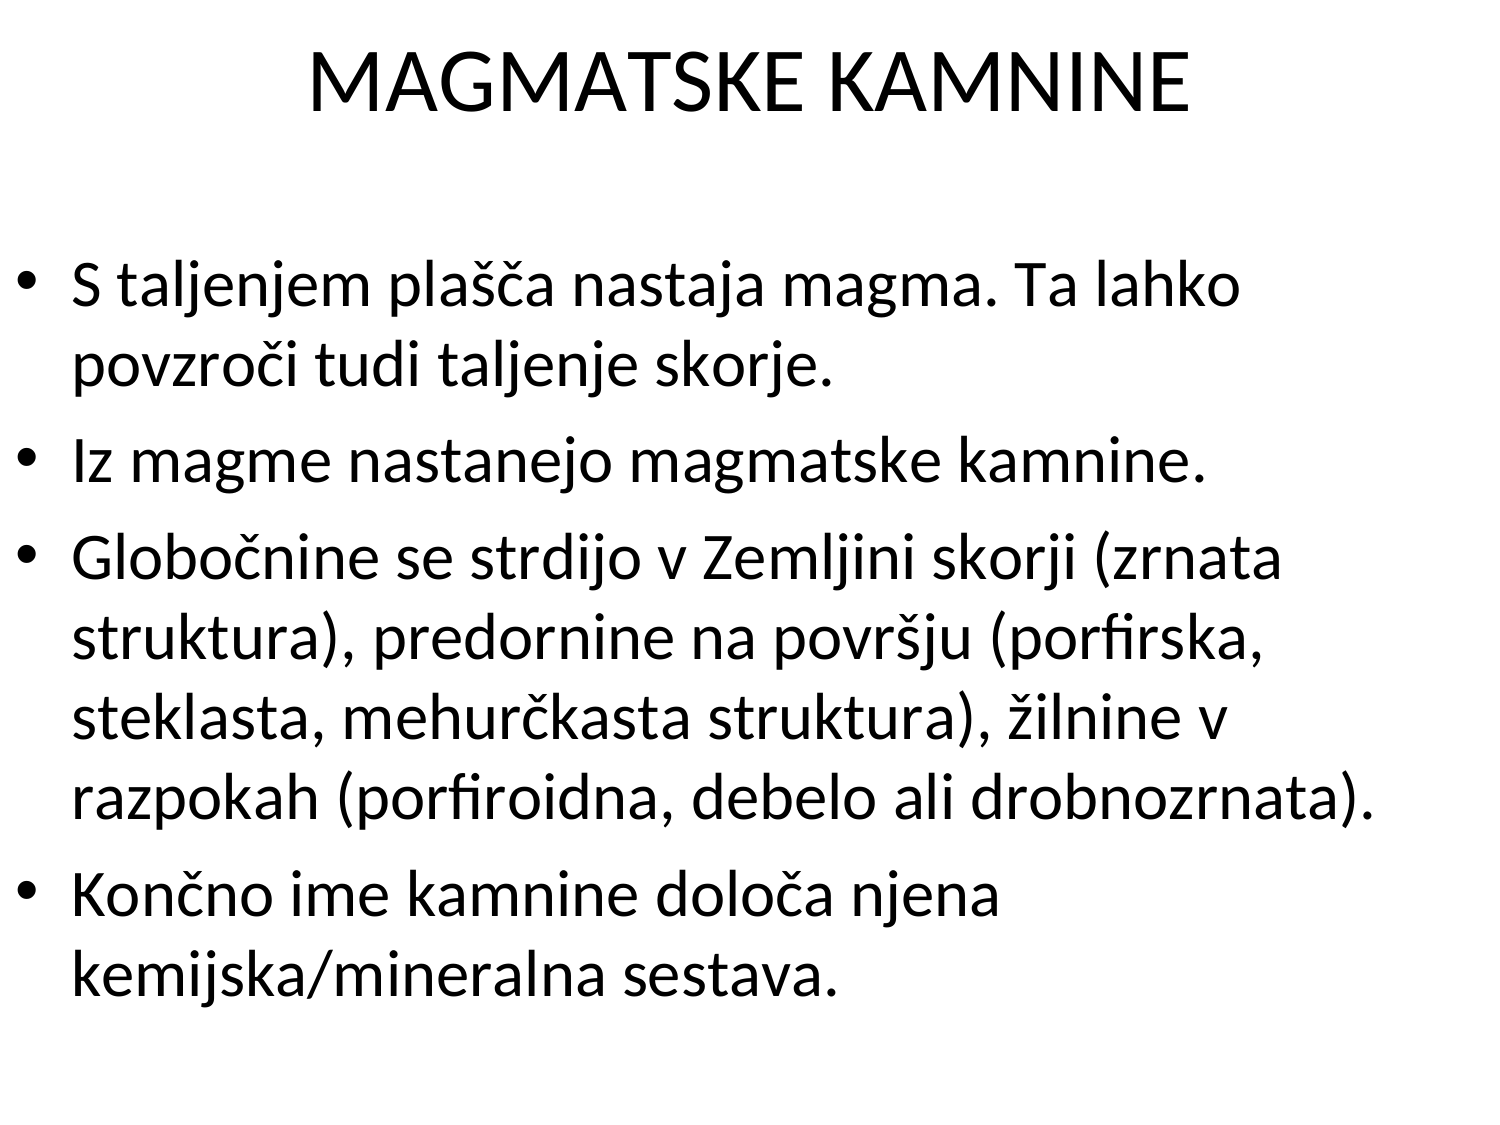

# MAGMATSKE KAMNINE
S taljenjem plašča nastaja magma. Ta lahko povzroči tudi taljenje skorje.
Iz magme nastanejo magmatske kamnine.
Globočnine se strdijo v Zemljini skorji (zrnata struktura), predornine na površju (porfirska, steklasta, mehurčkasta struktura), žilnine v razpokah (porfiroidna, debelo ali drobnozrnata).
Končno ime kamnine določa njena kemijska/mineralna sestava.